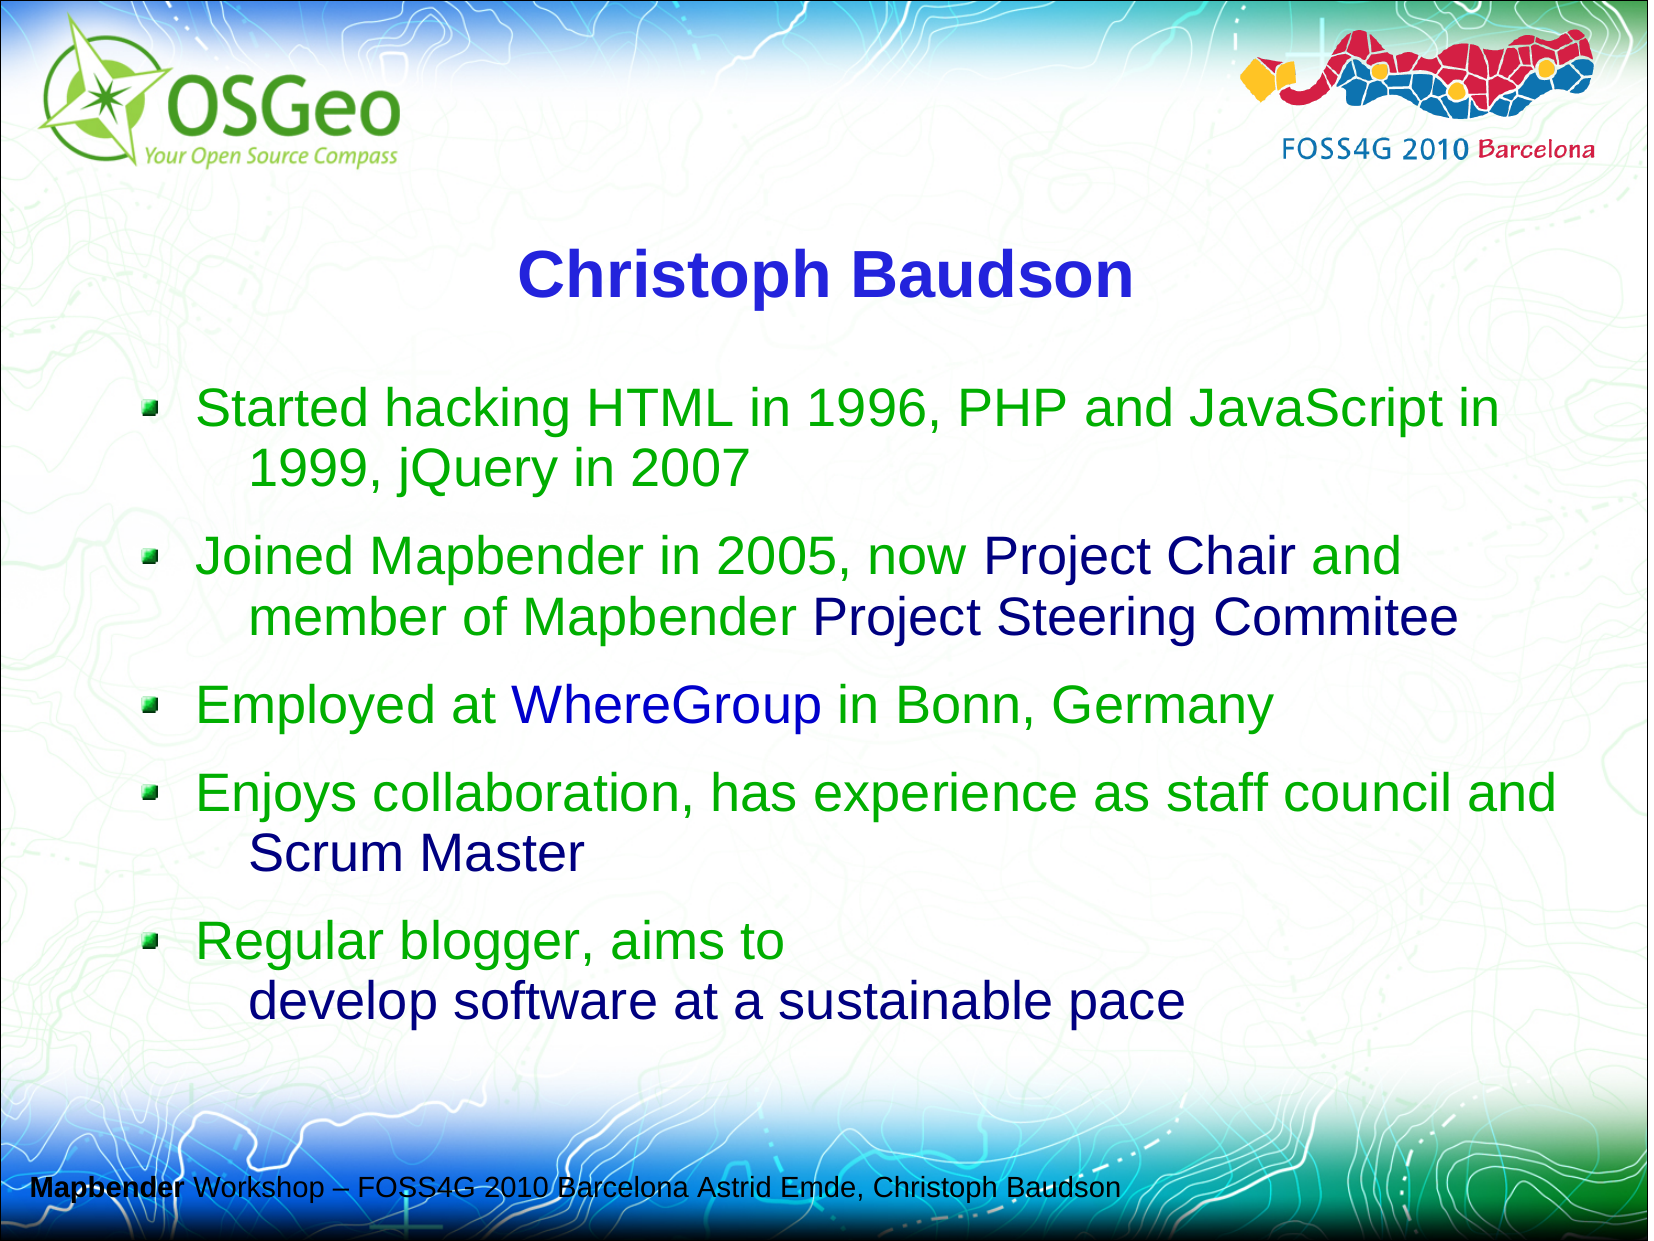

# Christoph Baudson
Started hacking HTML in 1996, PHP and JavaScript in 1999, jQuery in 2007
Joined Mapbender in 2005, now Project Chair and member of Mapbender Project Steering Commitee
Employed at WhereGroup in Bonn, Germany
Enjoys collaboration, has experience as staff council and Scrum Master
Regular blogger, aims to develop software at a sustainable pace